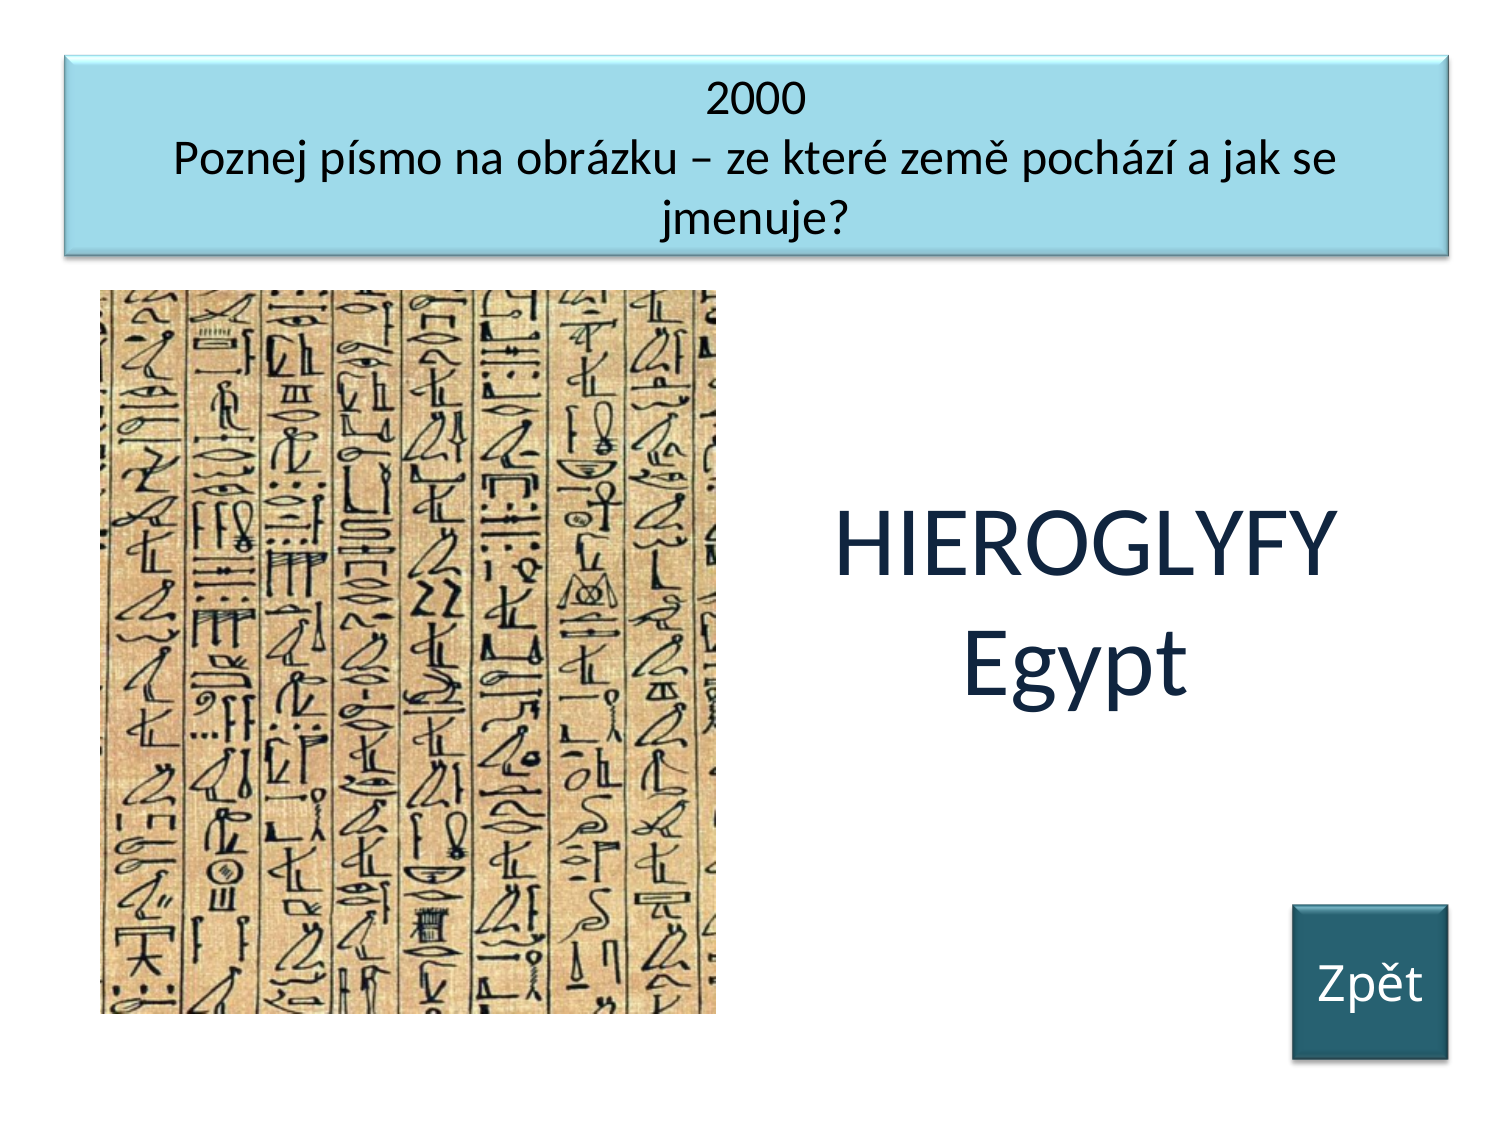

2000
Poznej písmo na obrázku – ze které země pochází a jak se jmenuje?
HIEROGLYFY
Egypt
Zpět